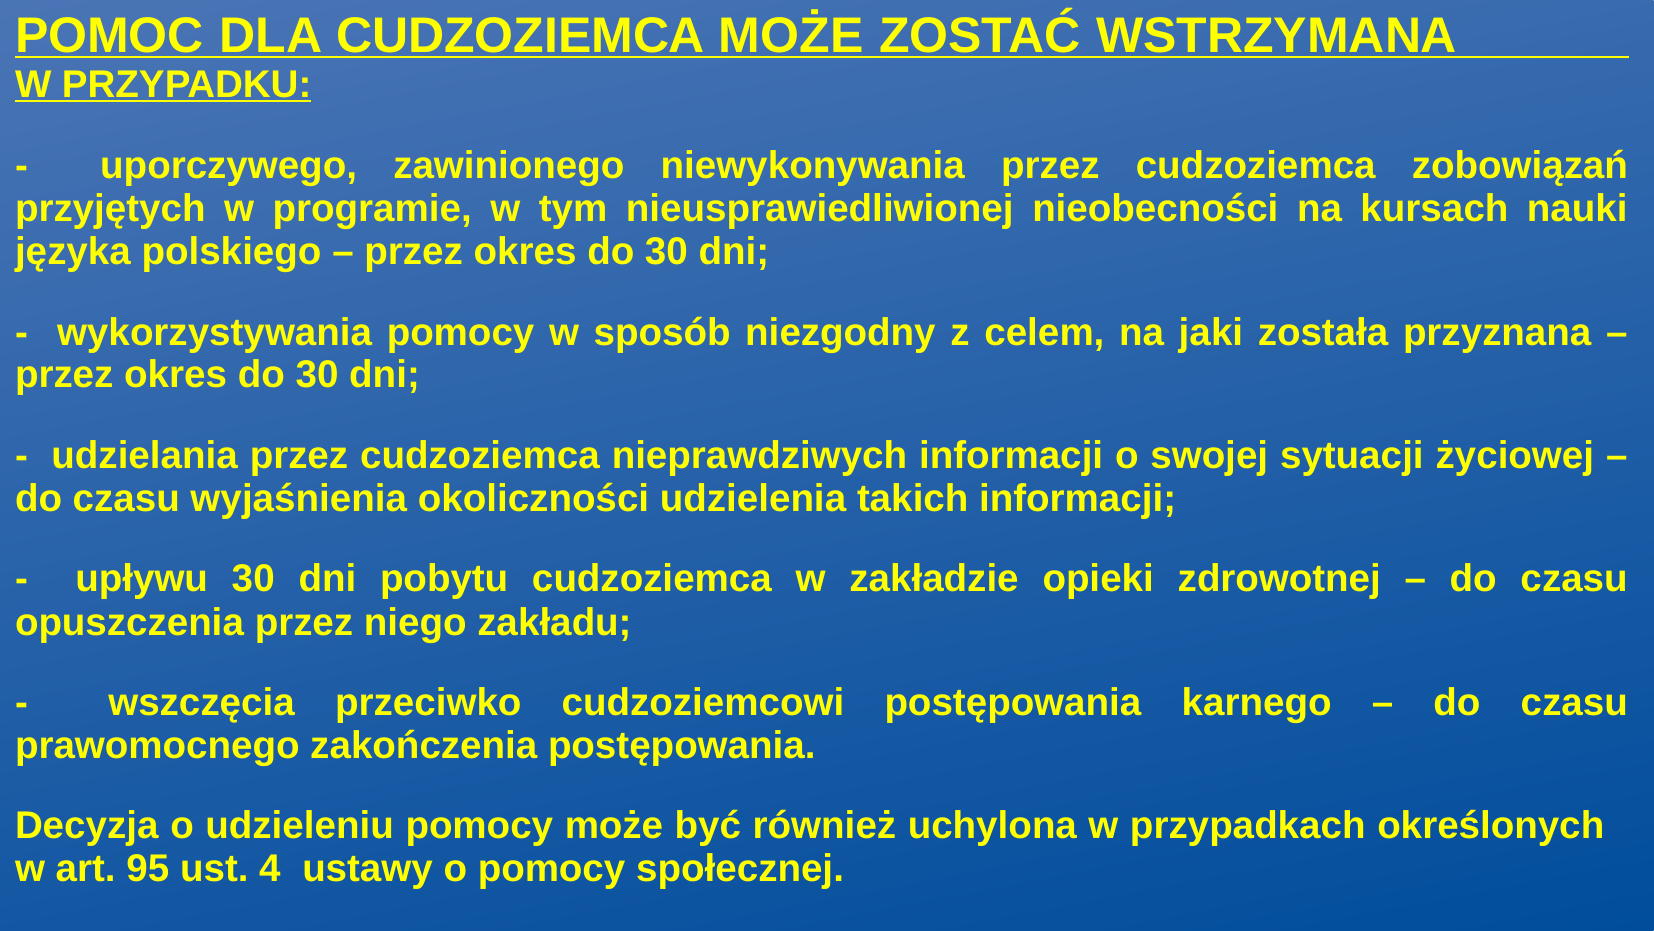

POMOC DLA CUDZOZIEMCA MOŻE ZOSTAĆ WSTRZYMANA W PRZYPADKU:
- uporczywego, zawinionego niewykonywania przez cudzoziemca zobowiązań przyjętych w programie, w tym nieusprawiedliwionej nieobecności na kursach nauki języka polskiego – przez okres do 30 dni;
- wykorzystywania pomocy w sposób niezgodny z celem, na jaki została przyznana – przez okres do 30 dni;
- udzielania przez cudzoziemca nieprawdziwych informacji o swojej sytuacji życiowej – do czasu wyjaśnienia okoliczności udzielenia takich informacji;
- upływu 30 dni pobytu cudzoziemca w zakładzie opieki zdrowotnej – do czasu opuszczenia przez niego zakładu;
- wszczęcia przeciwko cudzoziemcowi postępowania karnego – do czasu prawomocnego zakończenia postępowania.
Decyzja o udzieleniu pomocy może być również uchylona w przypadkach określonych w art. 95 ust. 4 ustawy o pomocy społecznej.